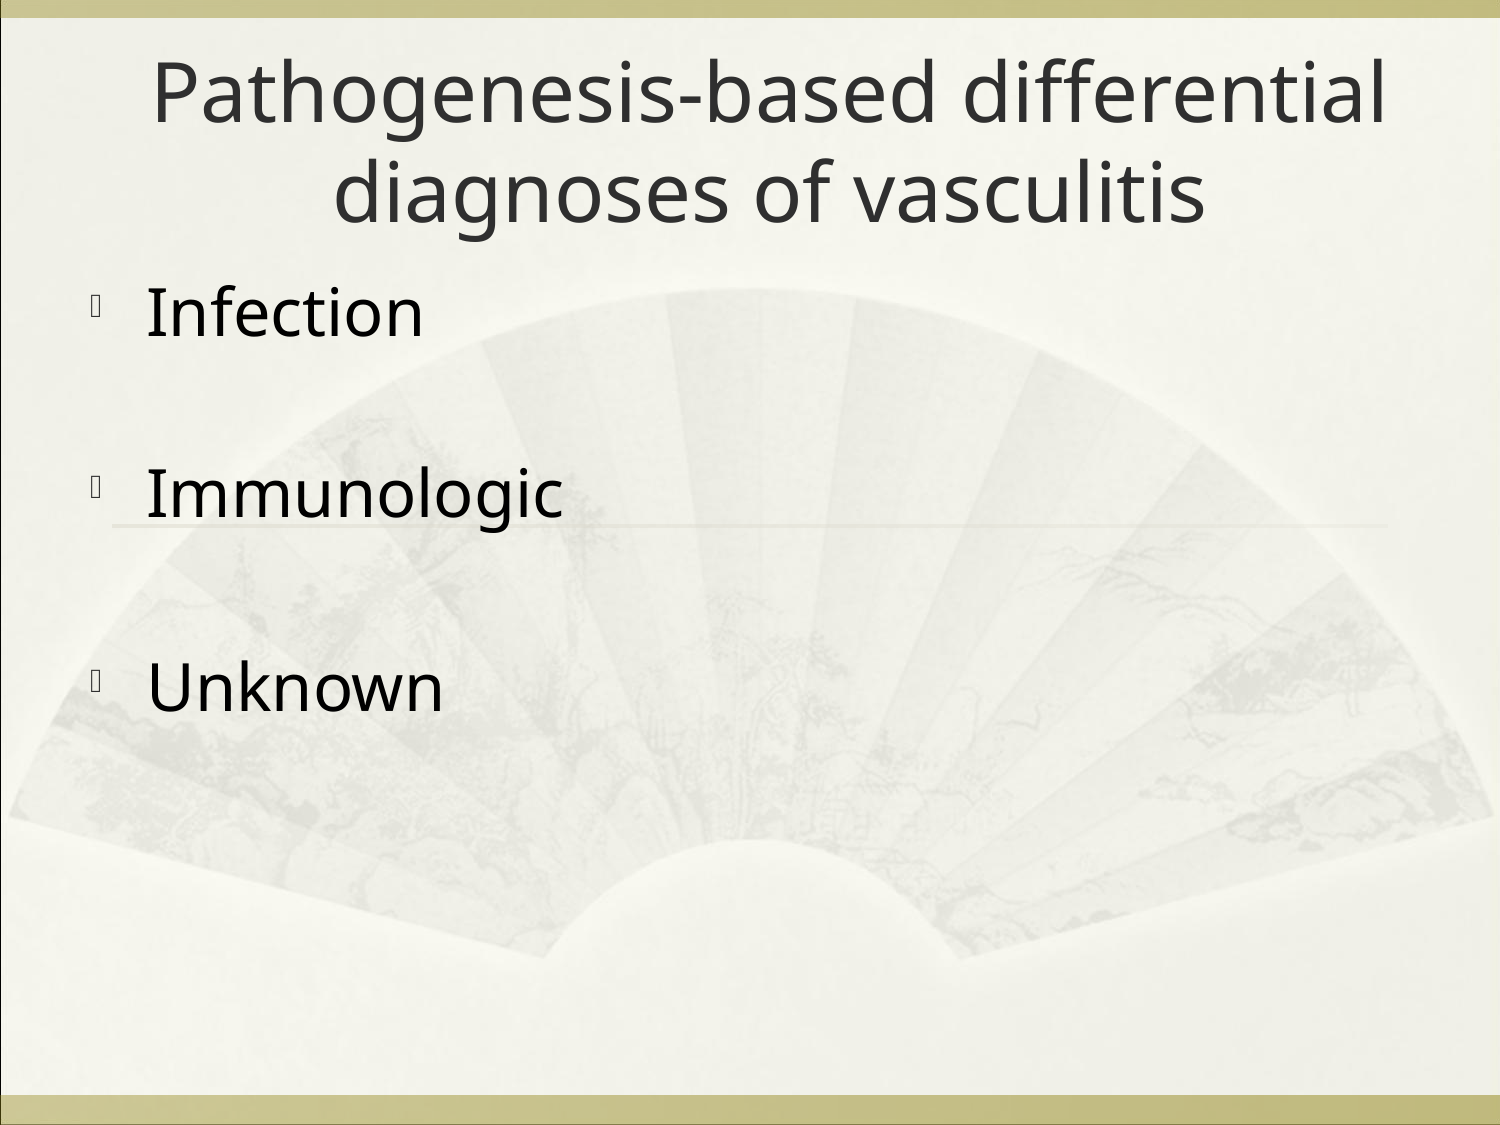

# Pathogenesis-based differential diagnoses of vasculitis
Infection
Immunologic
Unknown